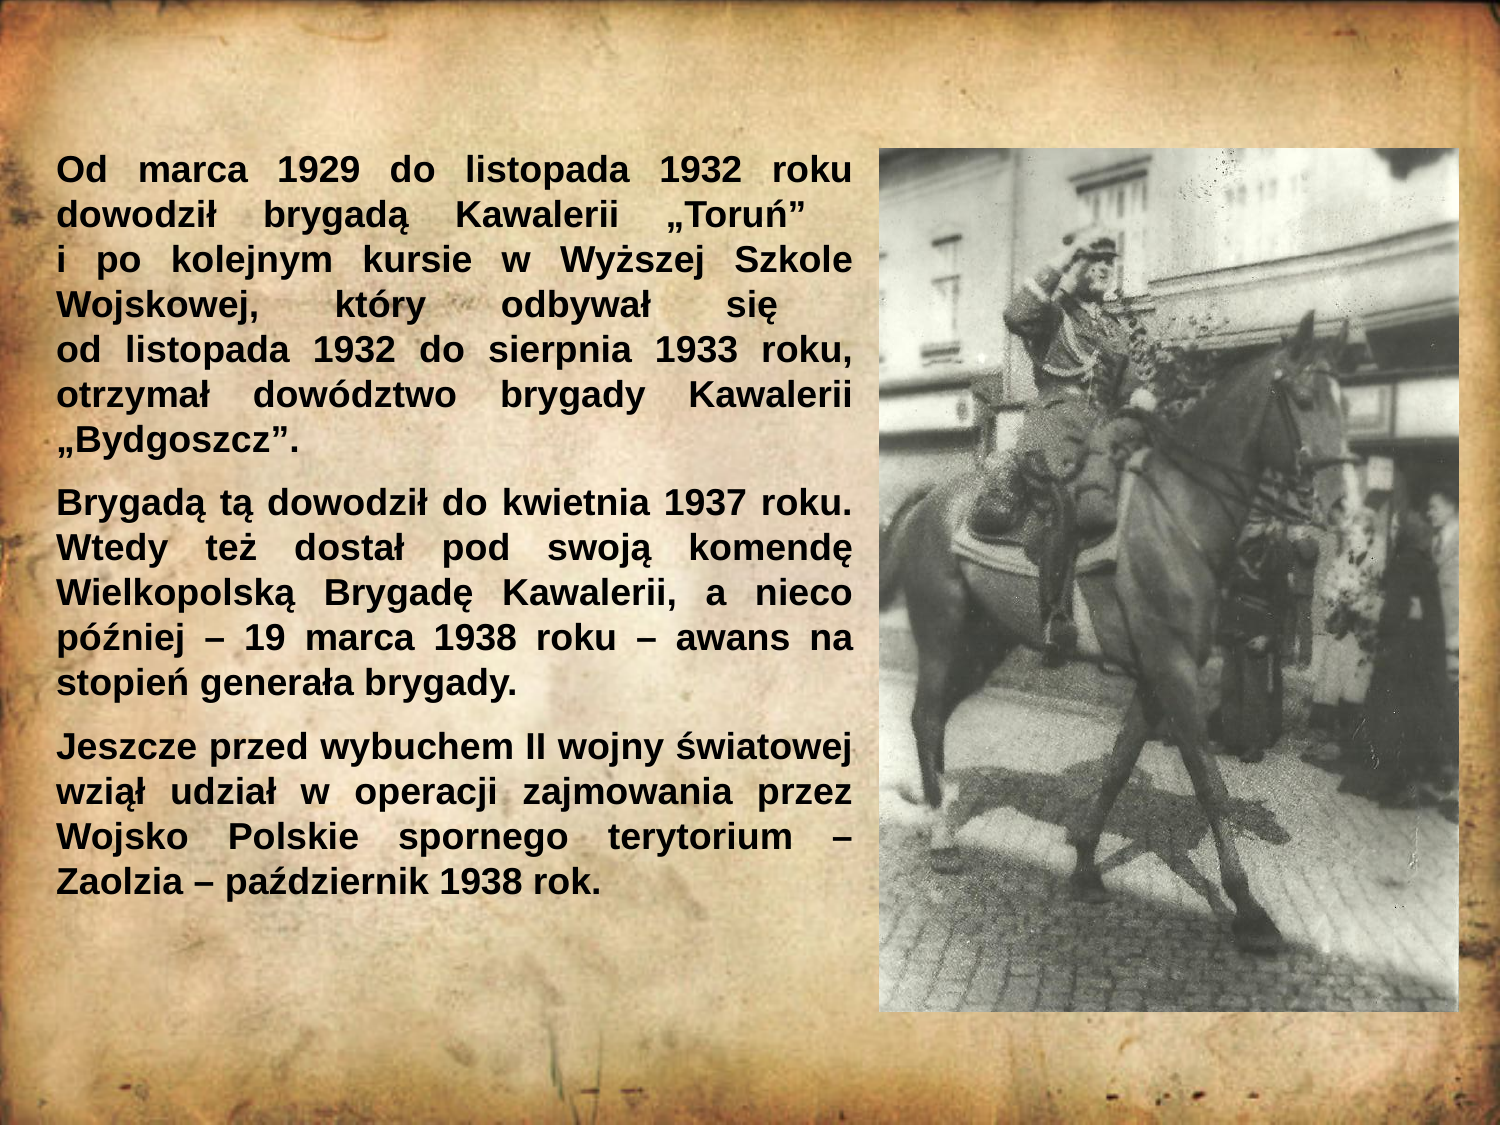

Od marca 1929 do listopada 1932 roku dowodził brygadą Kawalerii „Toruń”
i po kolejnym kursie w Wyższej Szkole Wojskowej, który odbywał się
od listopada 1932 do sierpnia 1933 roku, otrzymał dowództwo brygady Kawalerii „Bydgoszcz”.
Brygadą tą dowodził do kwietnia 1937 roku. Wtedy też dostał pod swoją komendę Wielkopolską Brygadę Kawalerii, a nieco później – 19 marca 1938 roku – awans na stopień generała brygady.
Jeszcze przed wybuchem II wojny światowej wziął udział w operacji zajmowania przez Wojsko Polskie spornego terytorium – Zaolzia – październik 1938 rok.